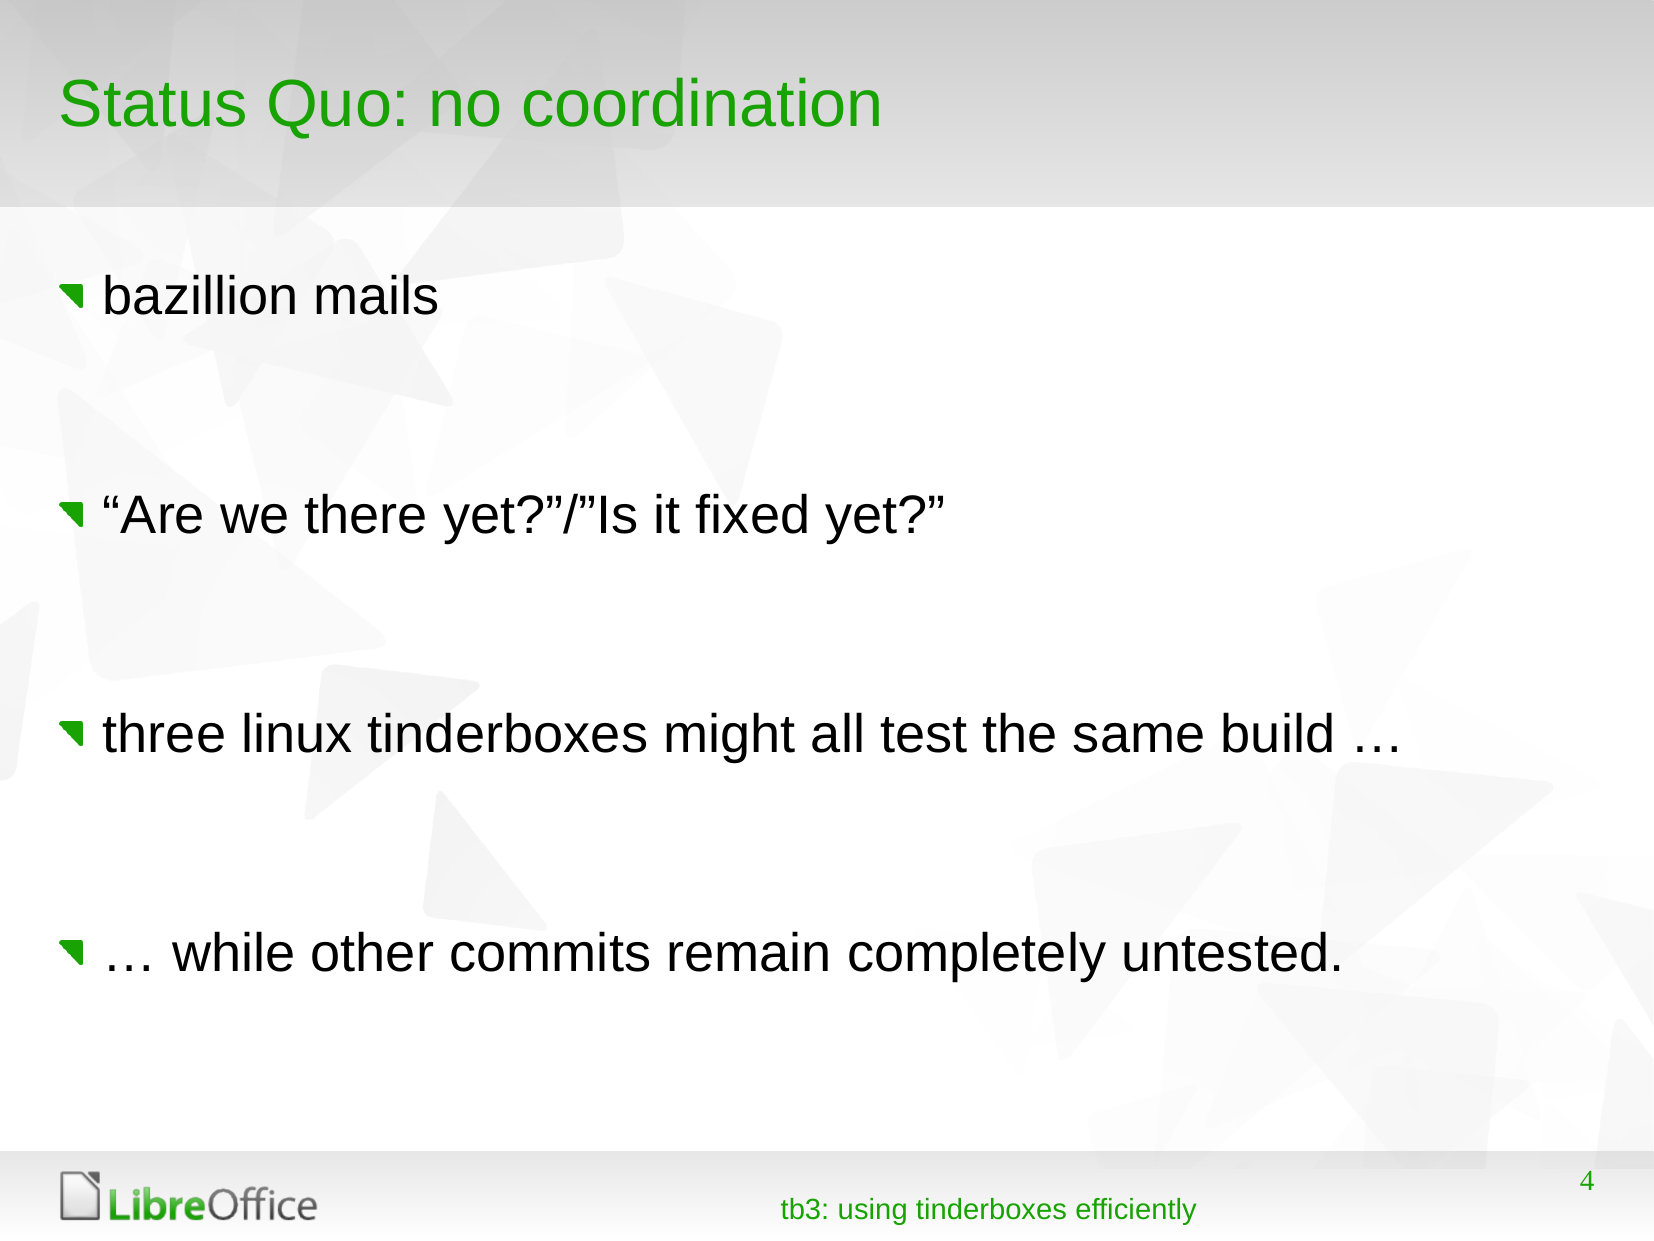

# Status Quo: no coordination
bazillion mails
“Are we there yet?”/”Is it fixed yet?”
three linux tinderboxes might all test the same build …
… while other commits remain completely untested.
4
liberating productivity